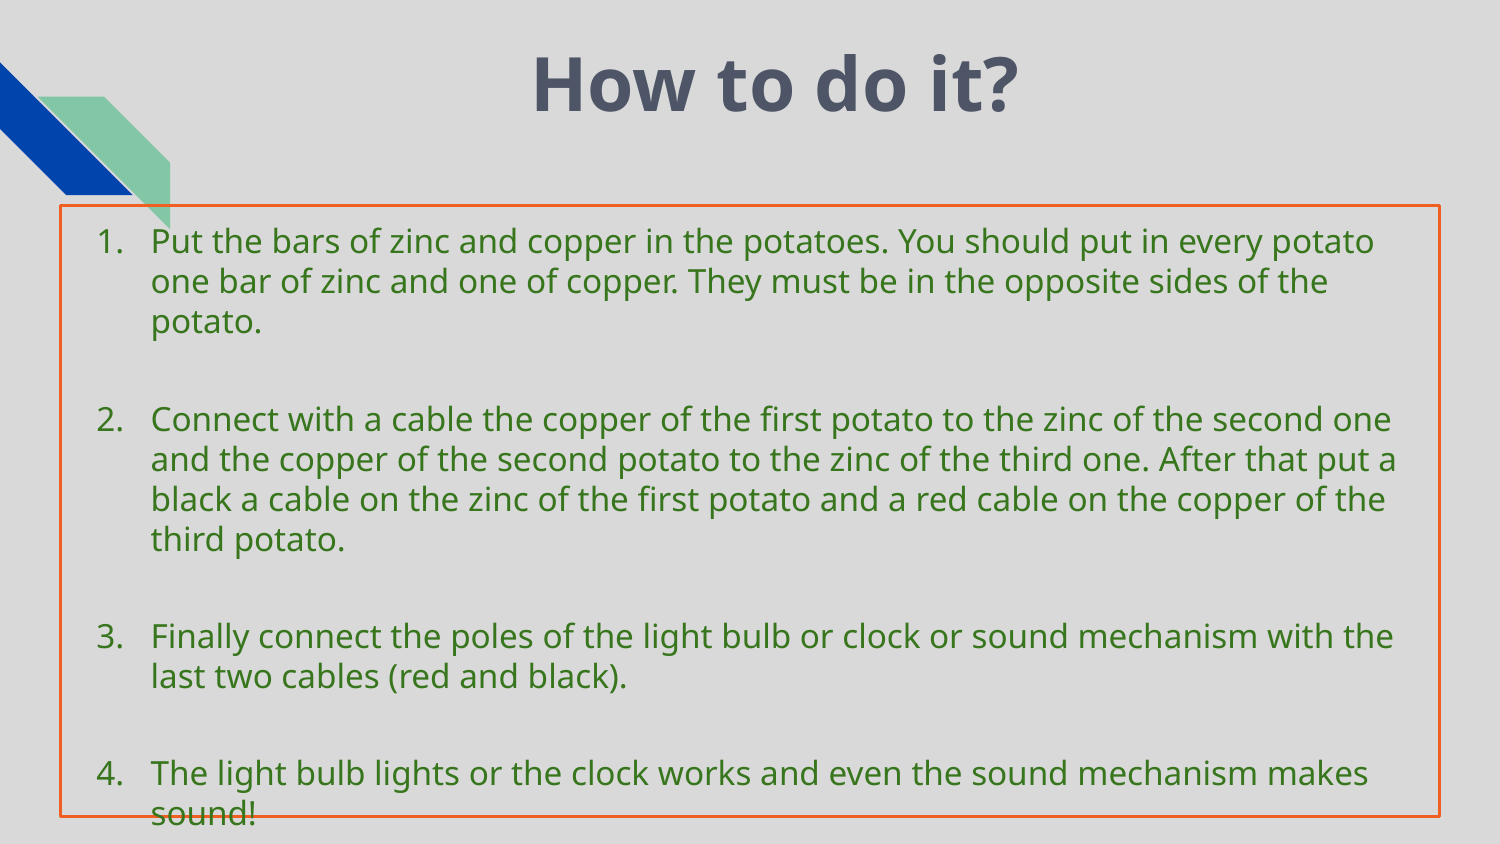

# How to do it?
Put the bars of zinc and copper in the potatoes. You should put in every potato one bar of zinc and one of copper. They must be in the opposite sides of the potato.
Connect with a cable the copper of the first potato to the zinc of the second one and the copper of the second potato to the zinc of the third one. After that put a black a cable on the zinc of the first potato and a red cable on the copper of the third potato.
Finally connect the poles of the light bulb or clock or sound mechanism with the last two cables (red and black).
The light bulb lights or the clock works and even the sound mechanism makes sound!
(In the next slide you will see a picture on how to do it)